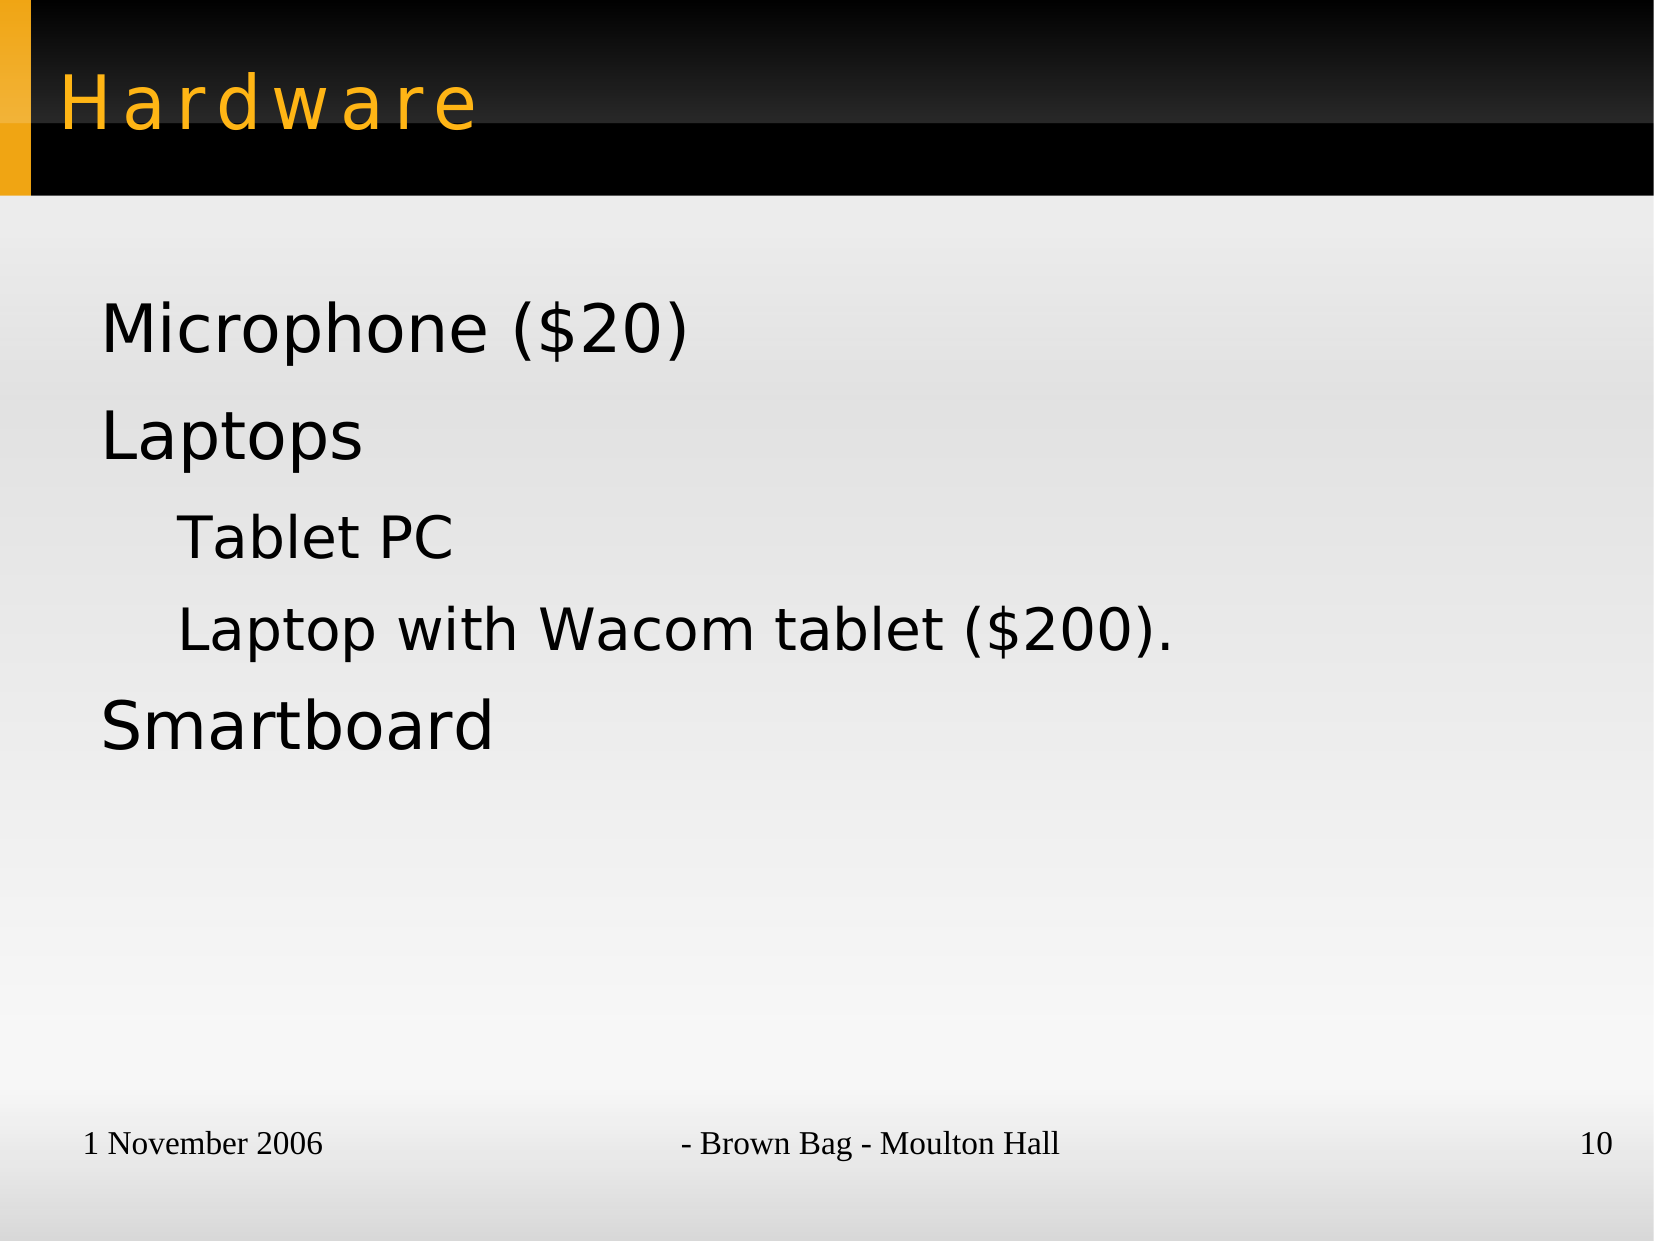

# Hardware
Microphone ($20)
Laptops
Tablet PC
Laptop with Wacom tablet ($200).
Smartboard
1 November 2006
Brown Bag - Moulton Hall
10